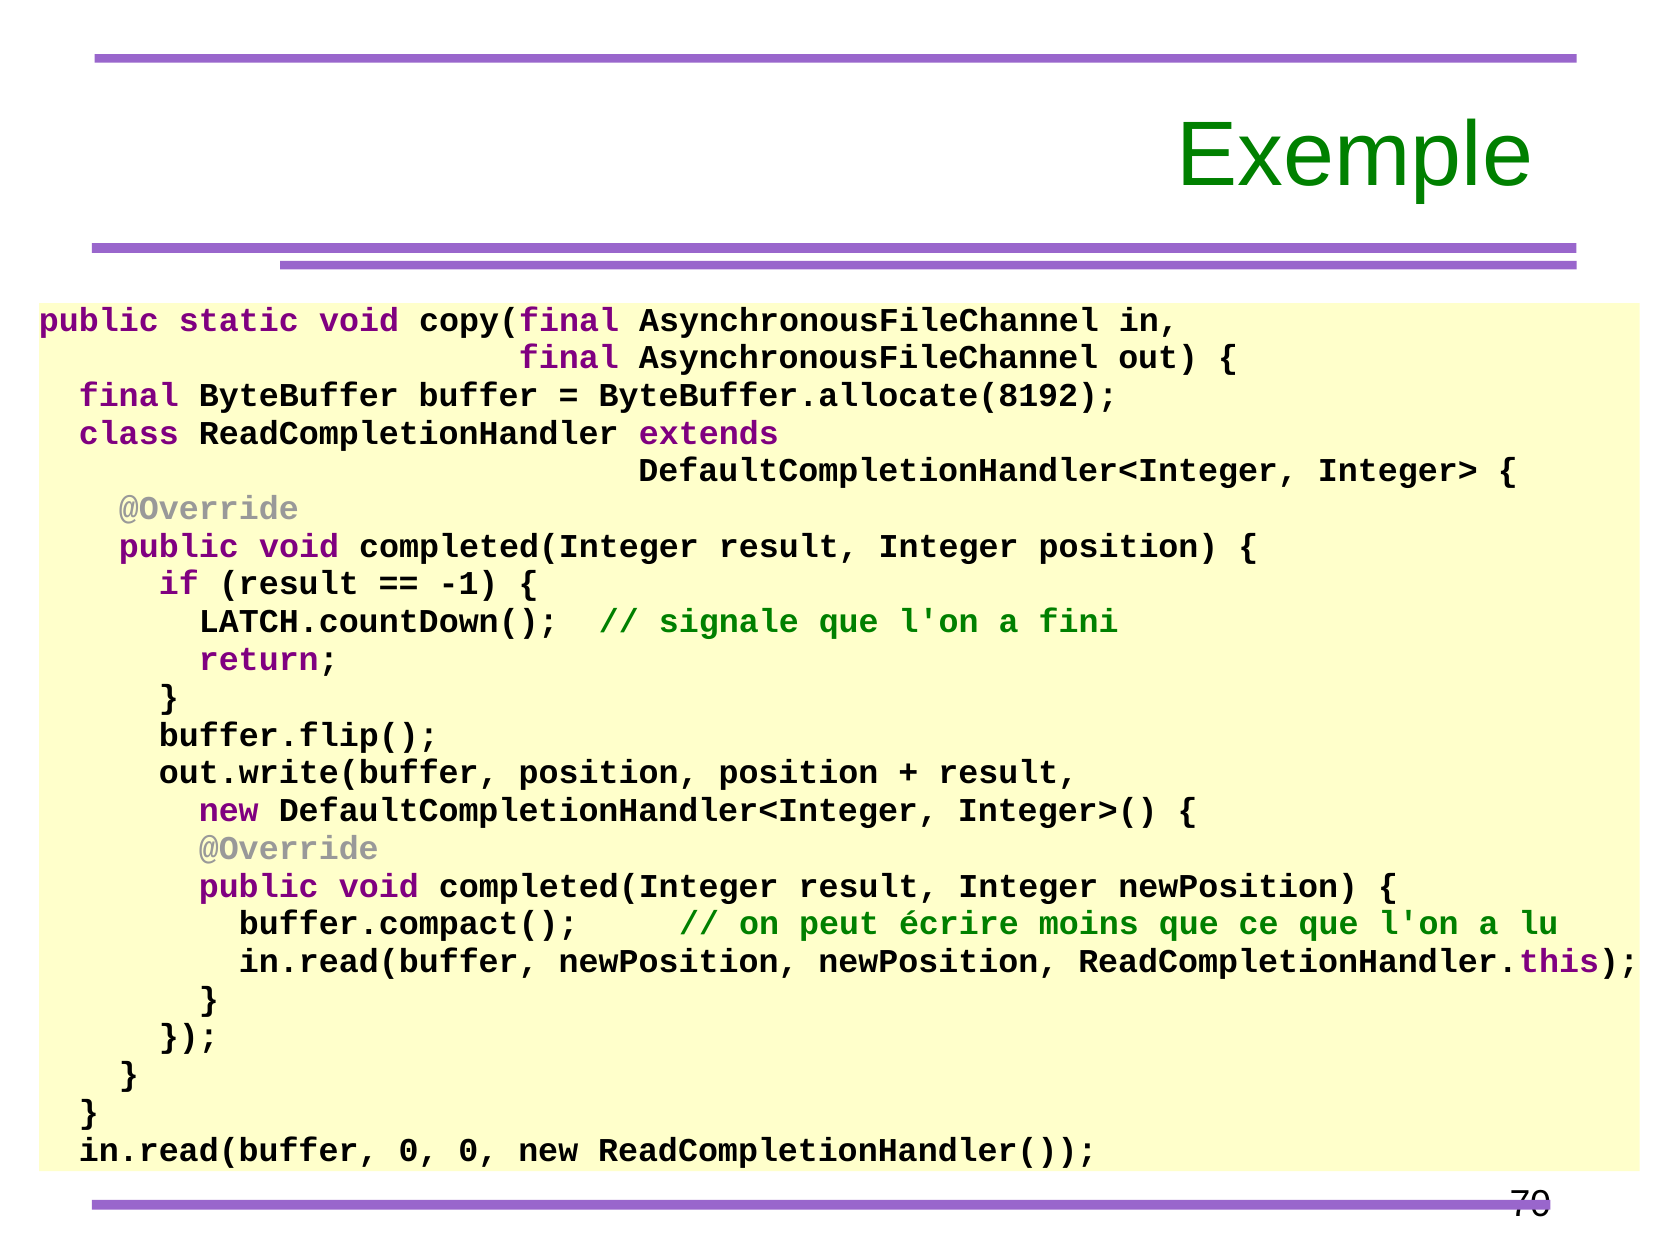

# Exemple
public static void copy(final AsynchronousFileChannel in,
 final AsynchronousFileChannel out) {
 final ByteBuffer buffer = ByteBuffer.allocate(8192);
 class ReadCompletionHandler extends
 DefaultCompletionHandler<Integer, Integer> {
 @Override
 public void completed(Integer result, Integer position) {
 if (result == -1) {
 LATCH.countDown(); // signale que l'on a fini
 return;
 }
 buffer.flip();
 out.write(buffer, position, position + result,
 new DefaultCompletionHandler<Integer, Integer>() {
 @Override
 public void completed(Integer result, Integer newPosition) {
 buffer.compact(); // on peut écrire moins que ce que l'on a lu
 in.read(buffer, newPosition, newPosition, ReadCompletionHandler.this);
 }
 });
 }
 }
 in.read(buffer, 0, 0, new ReadCompletionHandler());